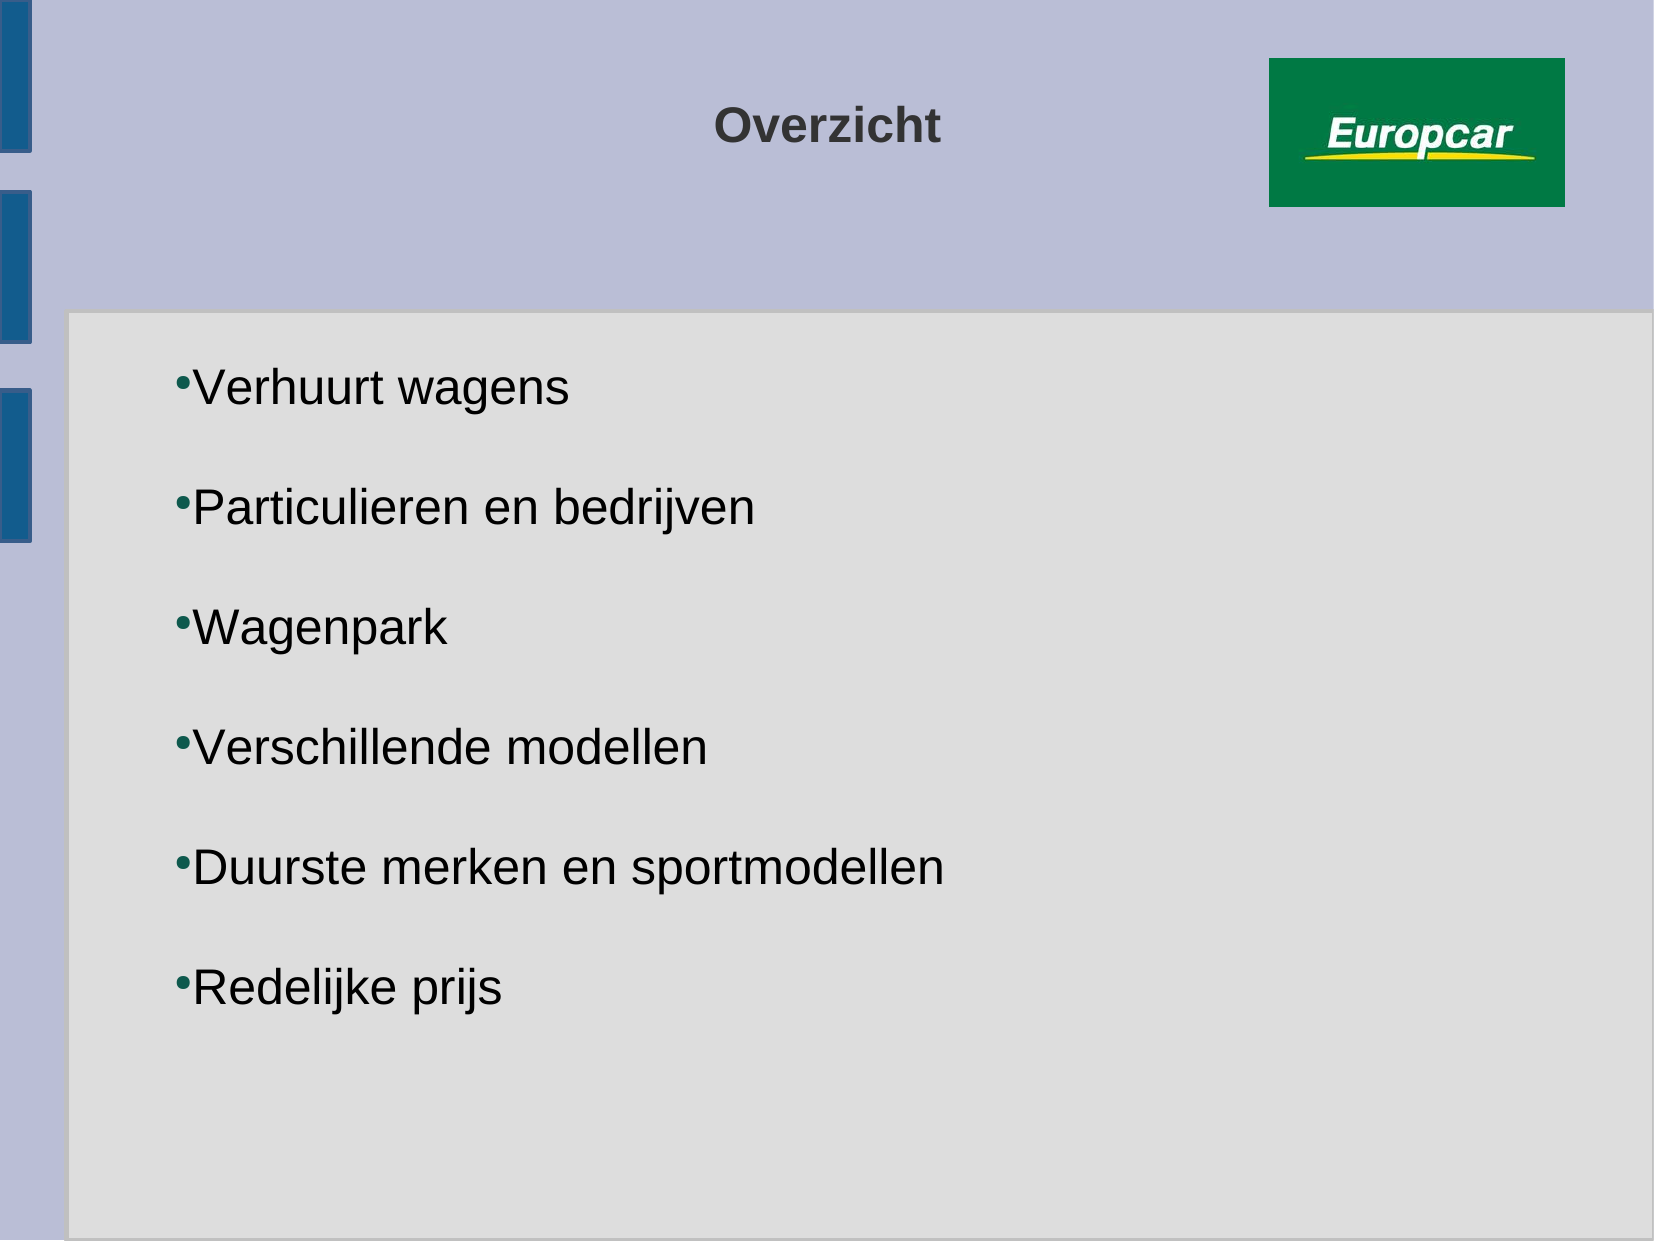

# Overzicht
Verhuurt wagens
Particulieren en bedrijven
Wagenpark
Verschillende modellen
Duurste merken en sportmodellen
Redelijke prijs